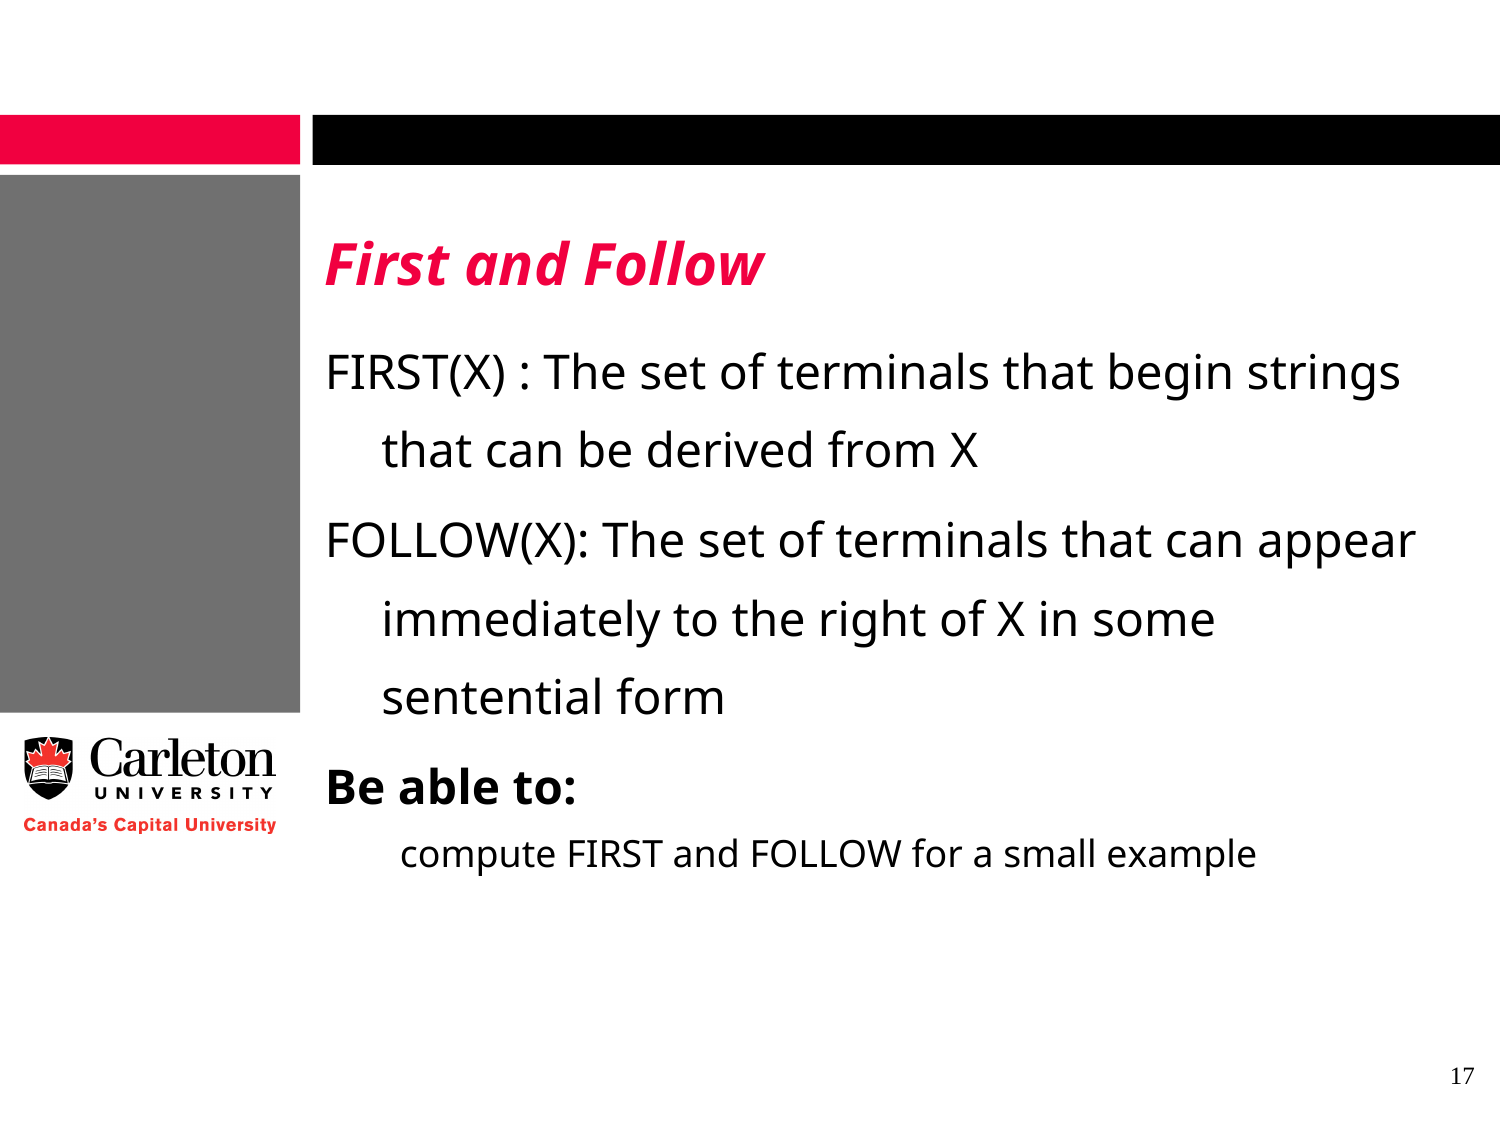

# First and Follow
FIRST(X) : The set of terminals that begin strings that can be derived from X
FOLLOW(X): The set of terminals that can appear immediately to the right of X in some sentential form
Be able to:
compute FIRST and FOLLOW for a small example
17